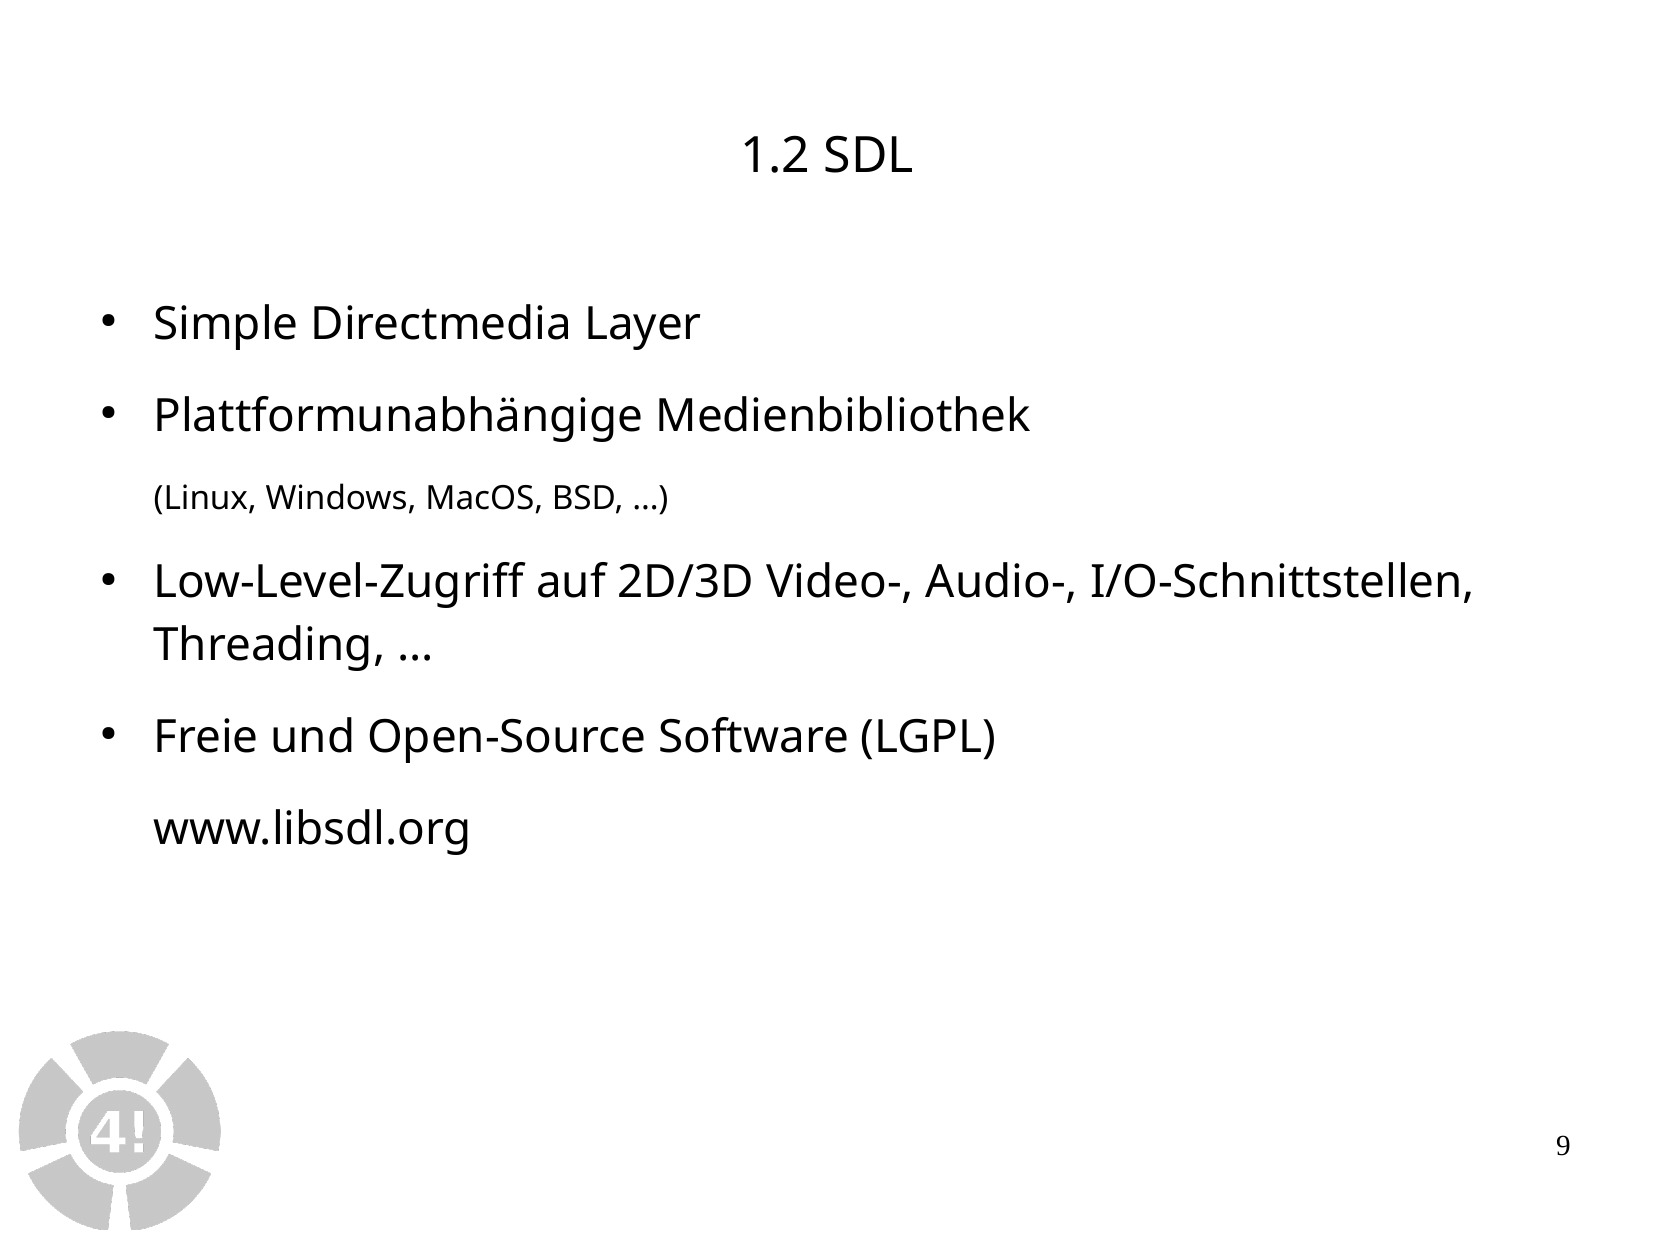

# 1.2 SDL
Simple Directmedia Layer
Plattformunabhängige Medienbibliothek
(Linux, Windows, MacOS, BSD, …)
Low-Level-Zugriff auf 2D/3D Video-, Audio-, I/O-Schnittstellen, Threading, ...
Freie und Open-Source Software (LGPL)
www.libsdl.org
9